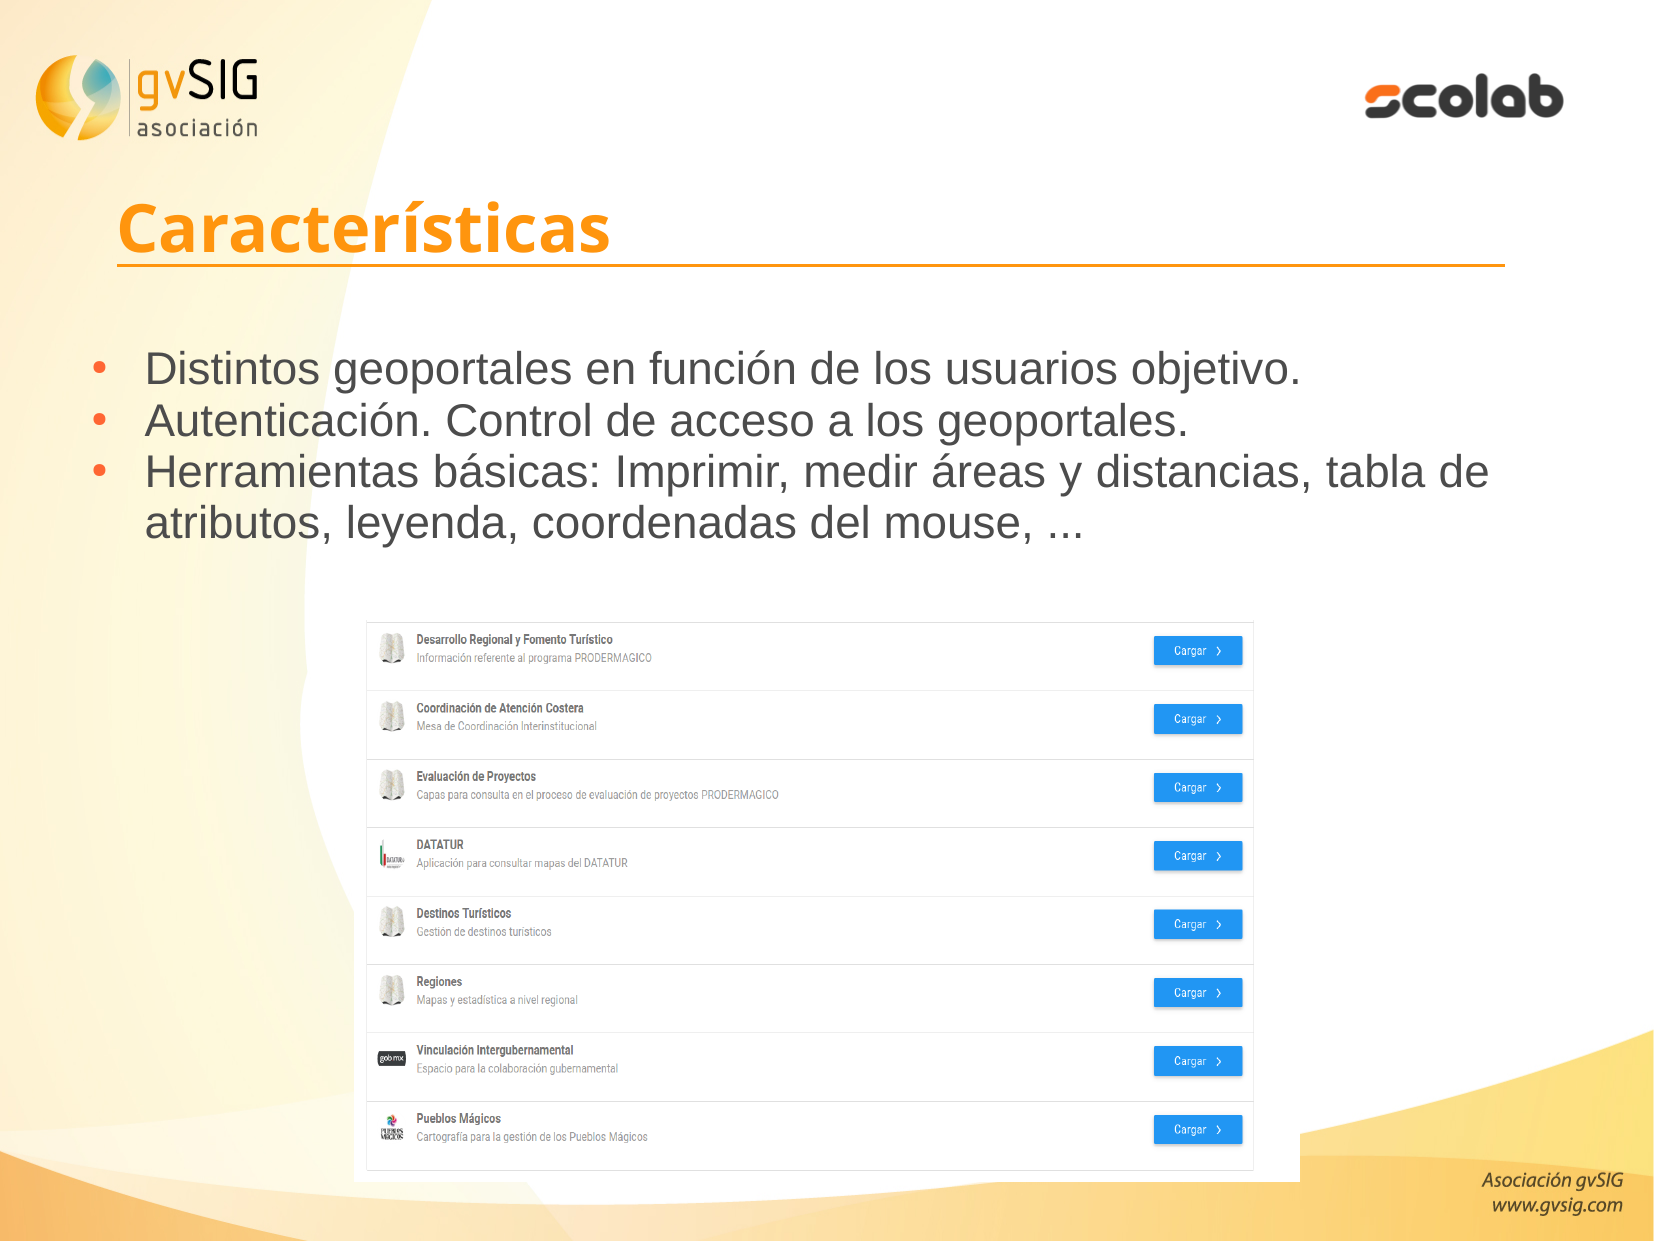

# Características
Distintos geoportales en función de los usuarios objetivo.
Autenticación. Control de acceso a los geoportales.
Herramientas básicas: Imprimir, medir áreas y distancias, tabla de atributos, leyenda, coordenadas del mouse, ...